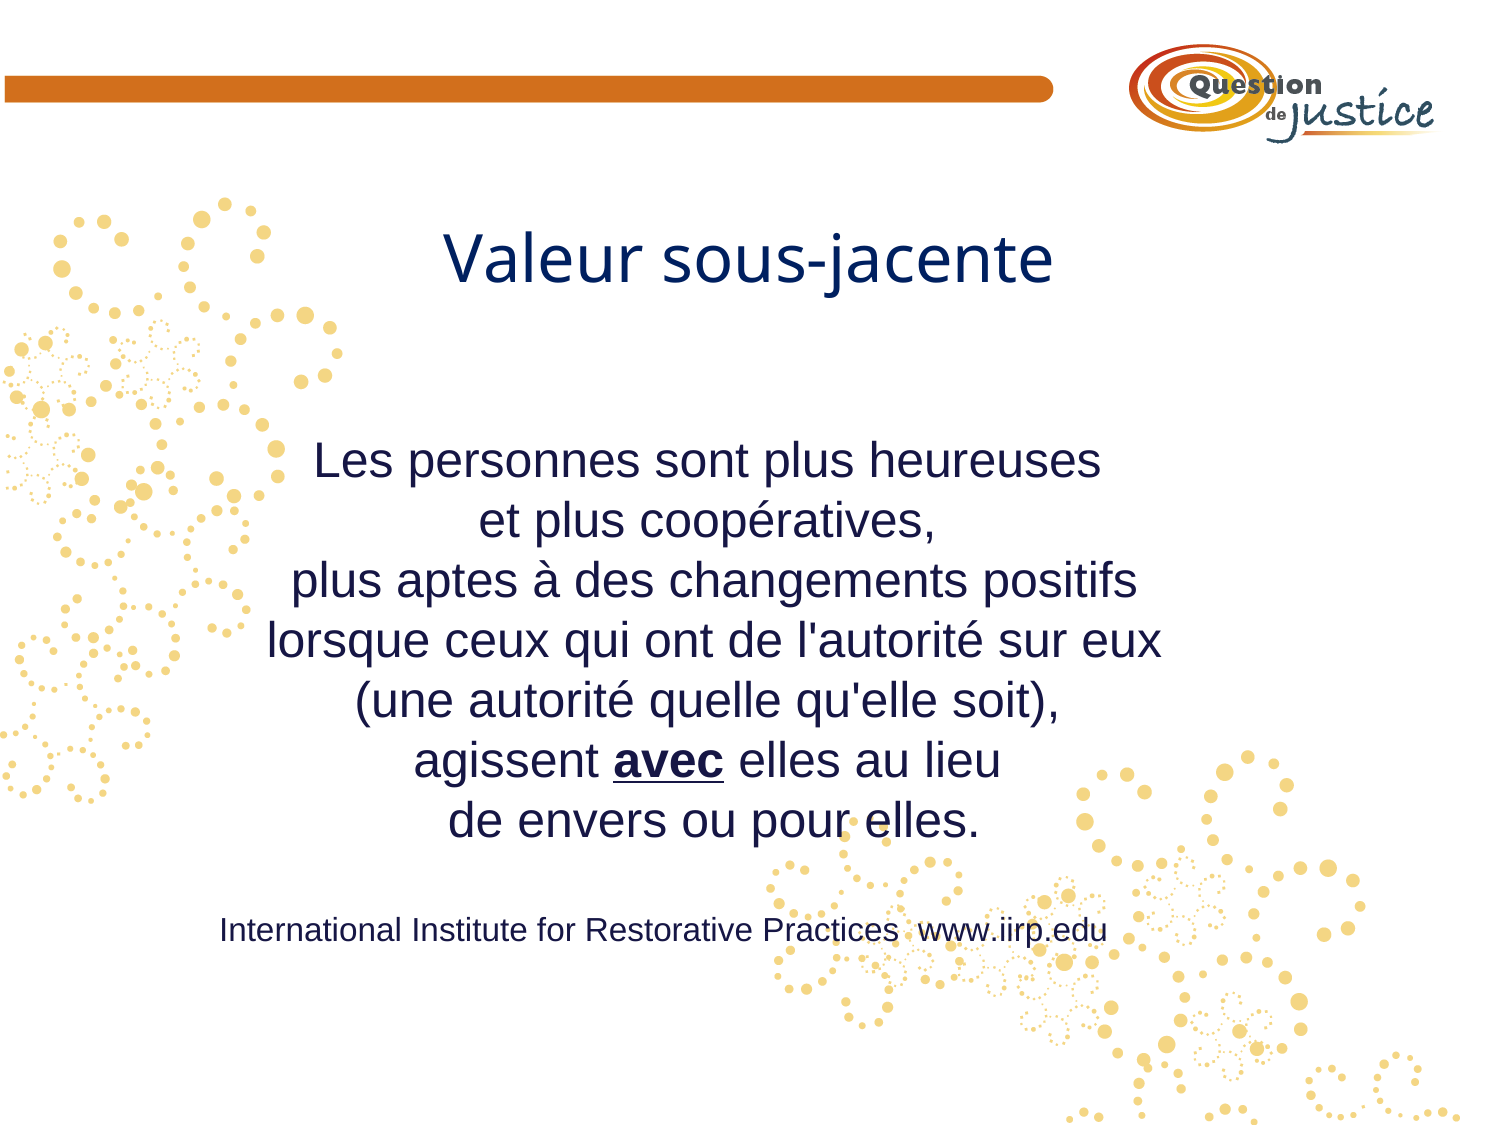

Valeur sous-jacente
Les personnes sont plus heureuses
et plus coopératives,
plus aptes à des changements positifs lorsque ceux qui ont de l'autorité sur eux (une autorité quelle qu'elle soit),
agissent avec elles au lieu
de envers ou pour elles.
International Institute for Restorative Practices www.iirp.edu